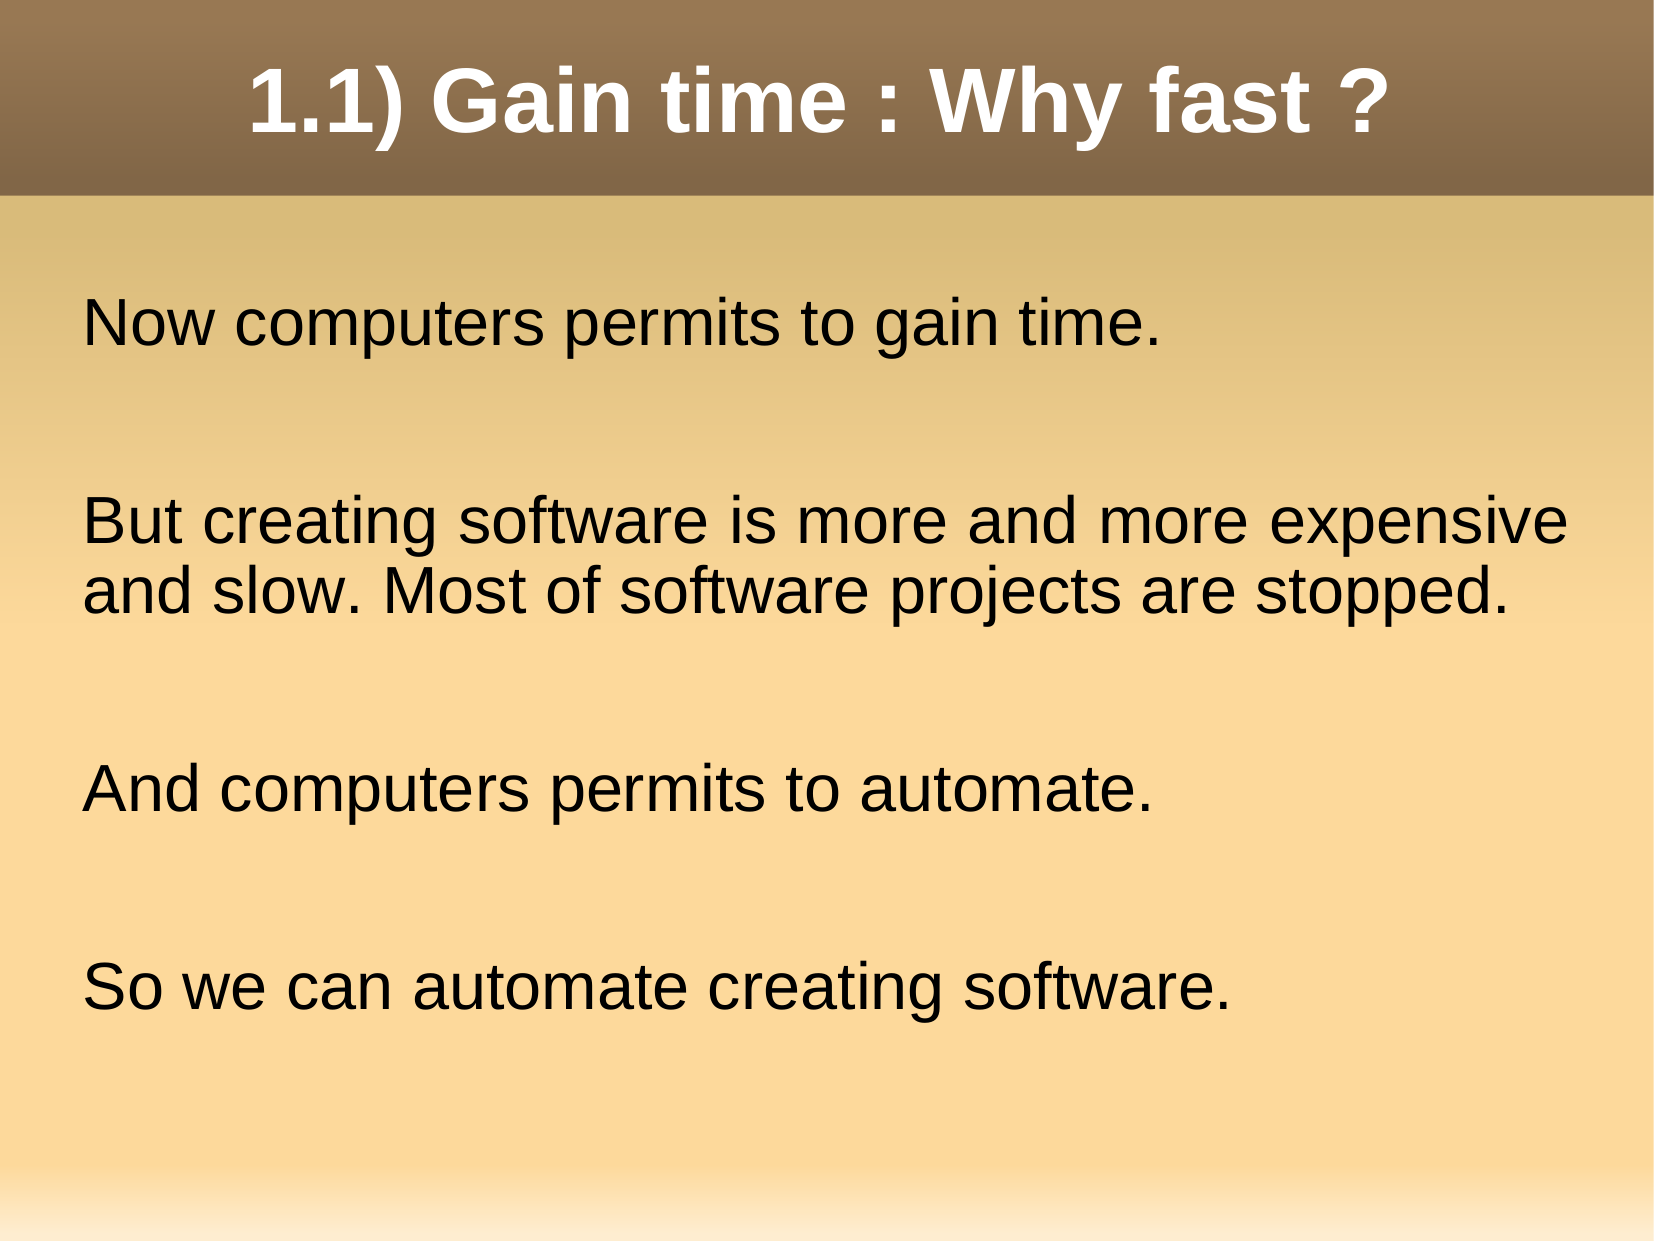

# 1.1) Gain time : Why fast ?
Now computers permits to gain time.
But creating software is more and more expensive and slow. Most of software projects are stopped.
And computers permits to automate.
So we can automate creating software.